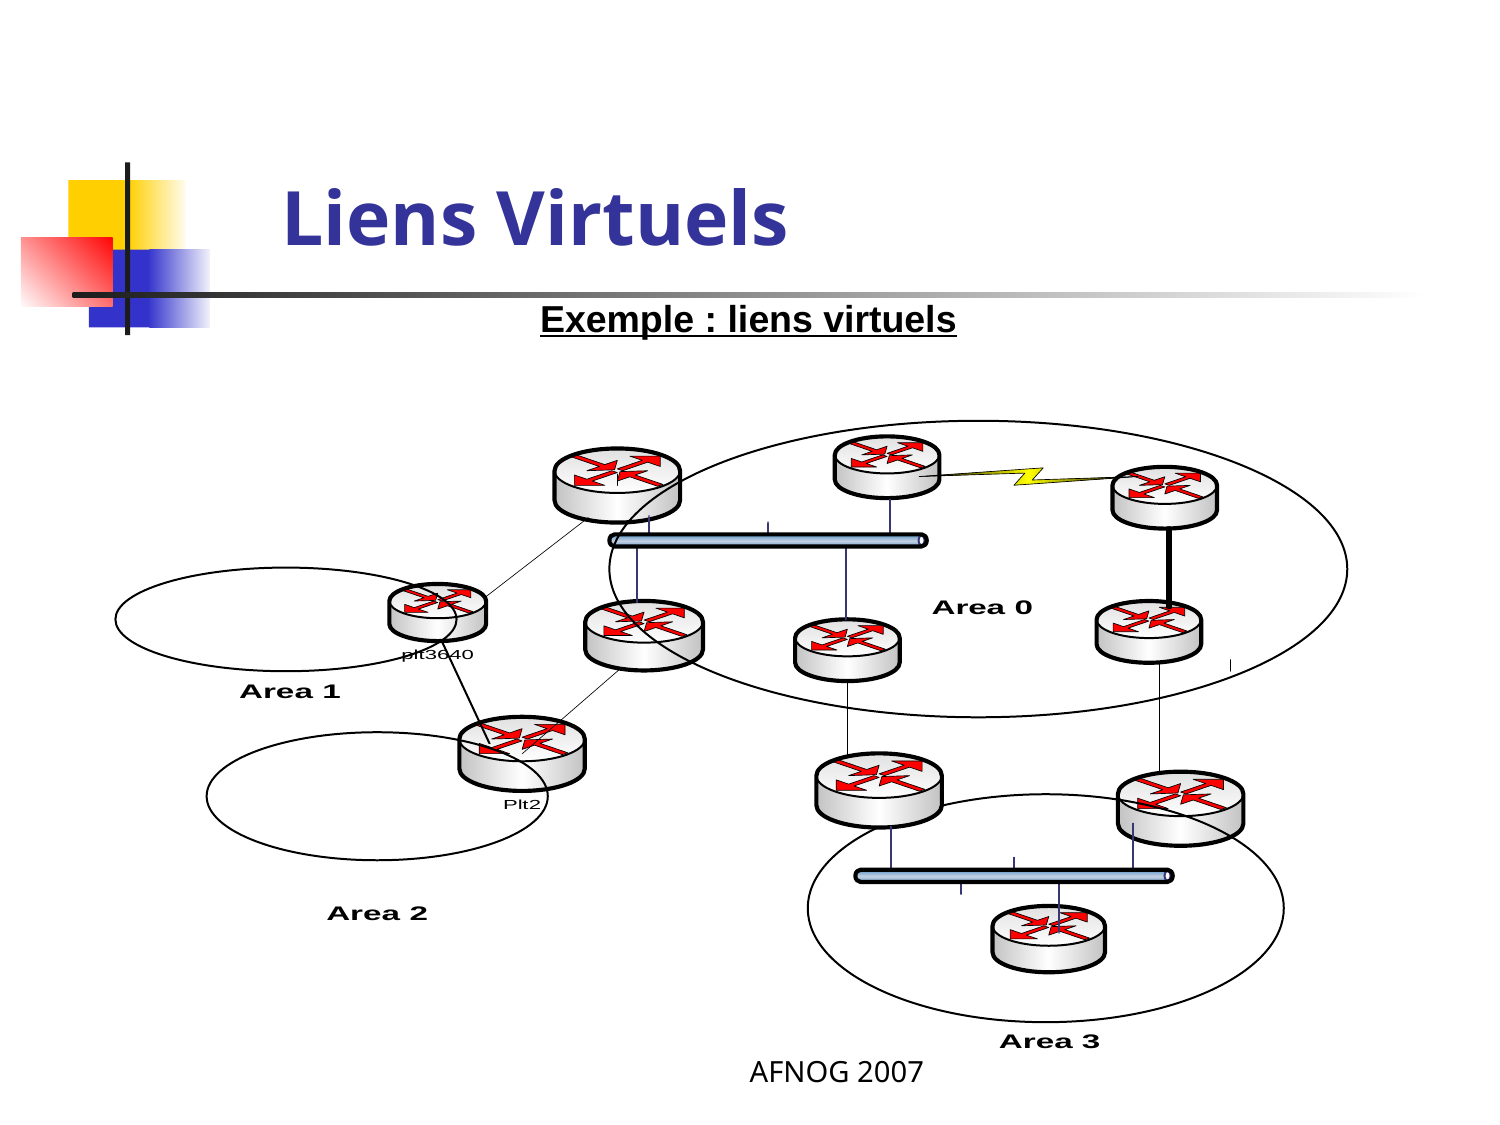

# Liens Virtuels
Exemple : liens virtuels
AFNOG 2007